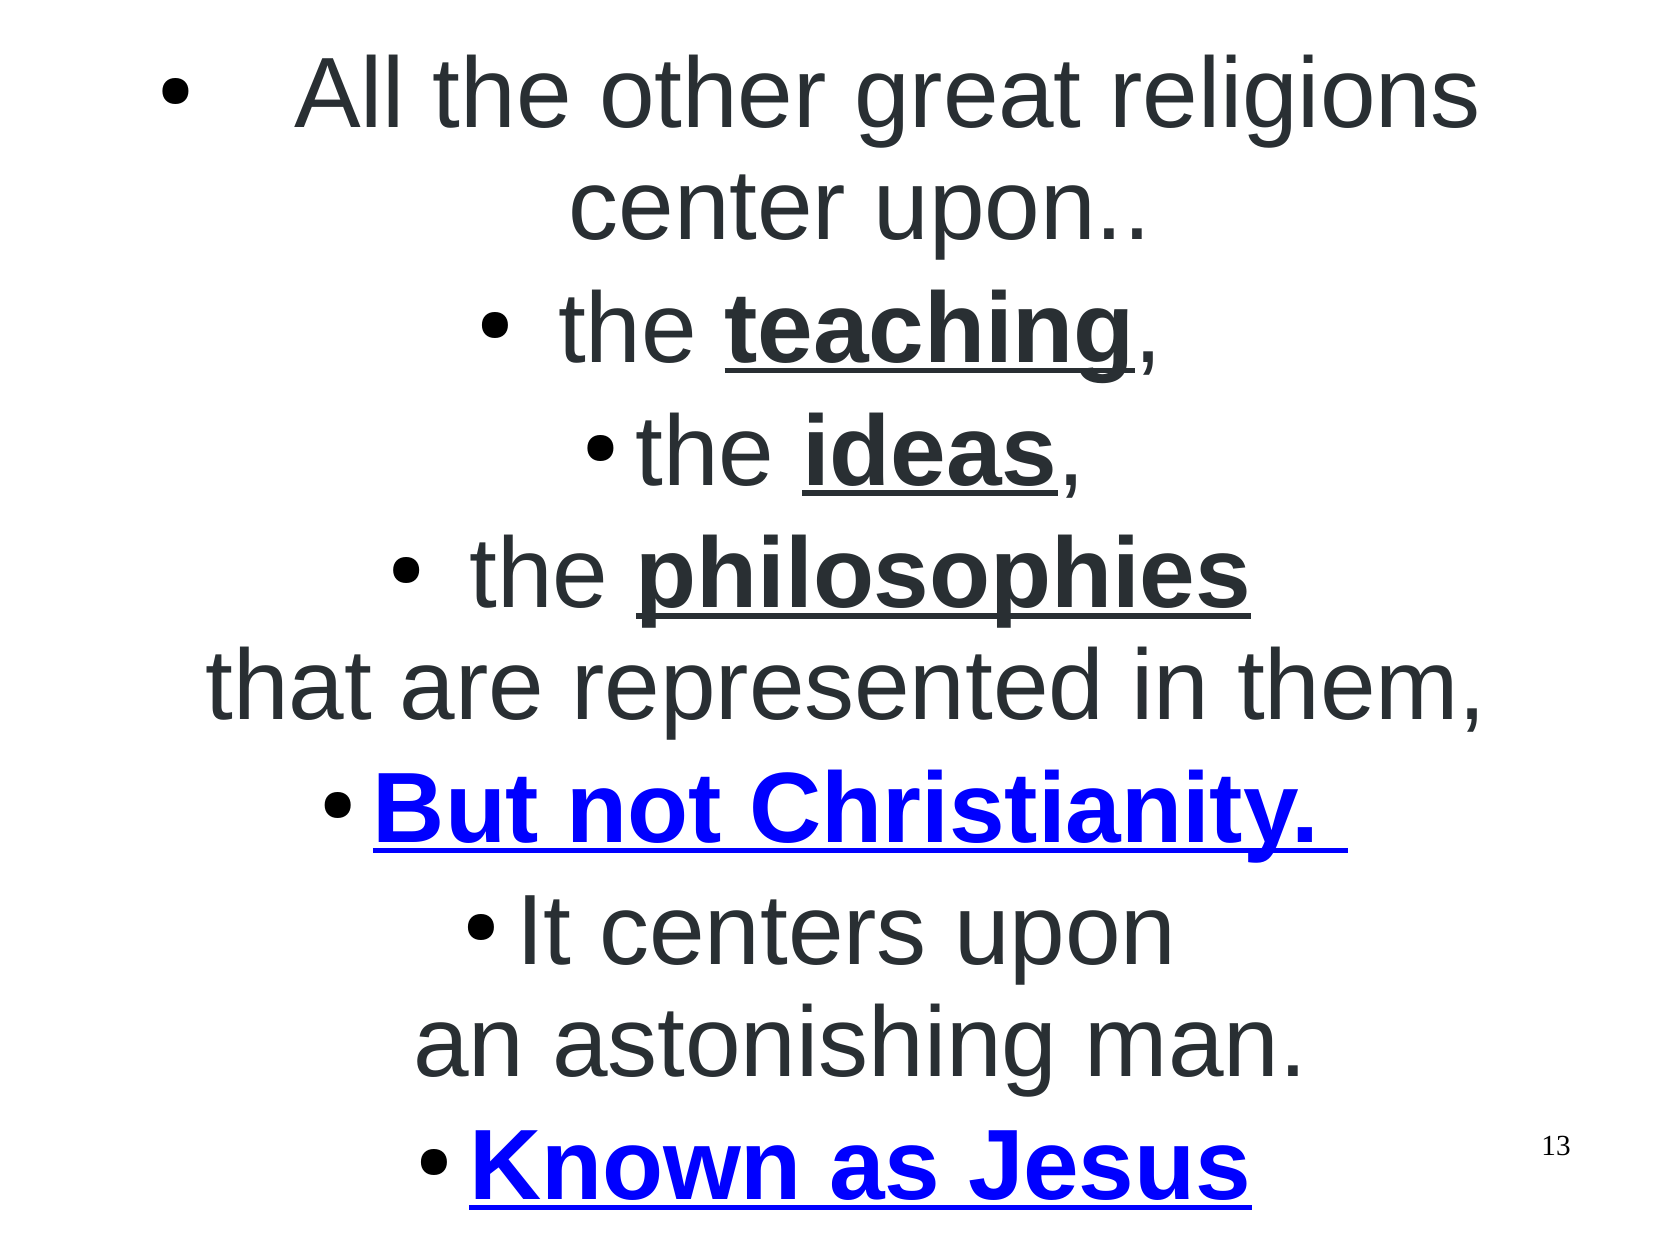

# All the other great religions center upon..
 the teaching,
the ideas,
 the philosophies
that are represented in them,
But not Christianity.
It centers upon
an astonishing man.
Known as Jesus
13